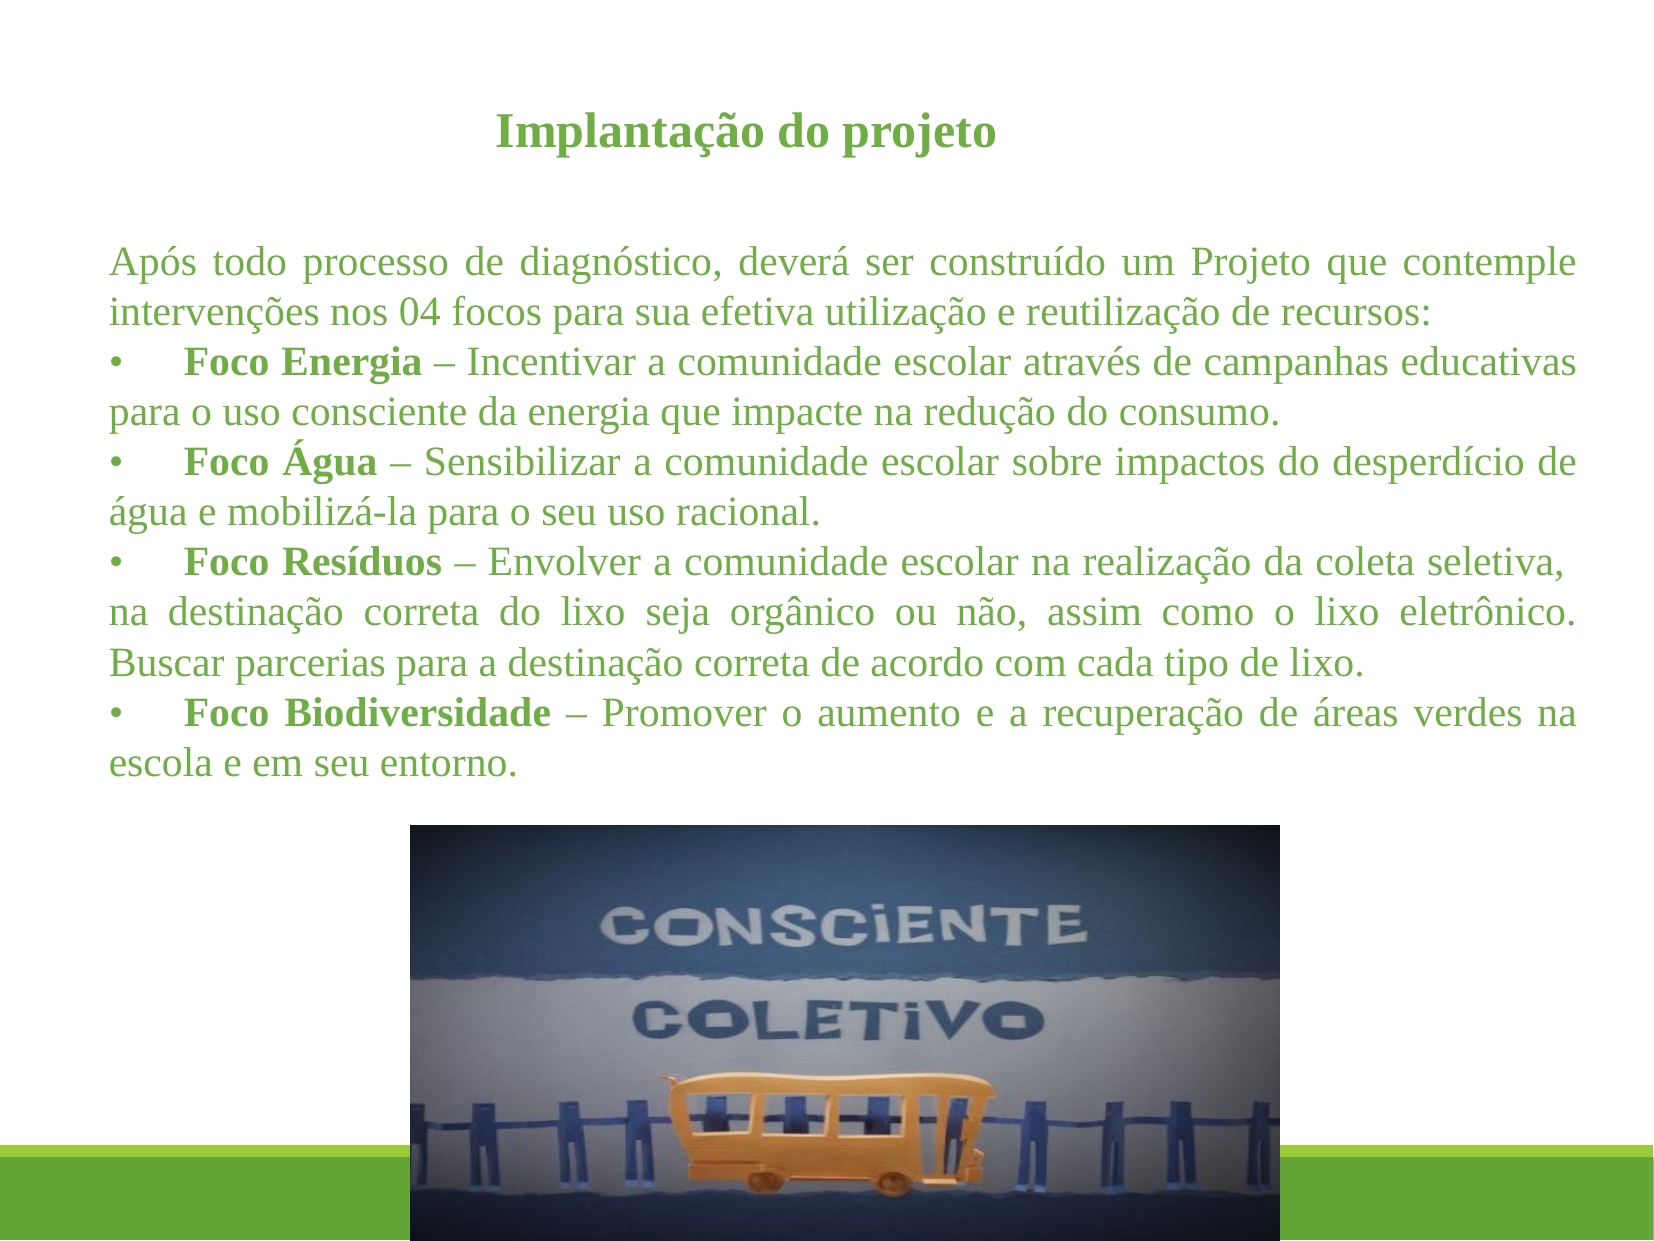

Implantação do projeto
Após todo processo de diagnóstico, deverá ser construído um Projeto que contemple intervenções nos 04 focos para sua efetiva utilização e reutilização de recursos:
•	Foco Energia – Incentivar a comunidade escolar através de campanhas educativas para o uso consciente da energia que impacte na redução do consumo.
•	Foco Água – Sensibilizar a comunidade escolar sobre impactos do desperdício de água e mobilizá-la para o seu uso racional.
•	Foco Resíduos – Envolver a comunidade escolar na realização da coleta seletiva, na destinação correta do lixo seja orgânico ou não, assim como o lixo eletrônico. Buscar parcerias para a destinação correta de acordo com cada tipo de lixo.
•	Foco Biodiversidade – Promover o aumento e a recuperação de áreas verdes na escola e em seu entorno.